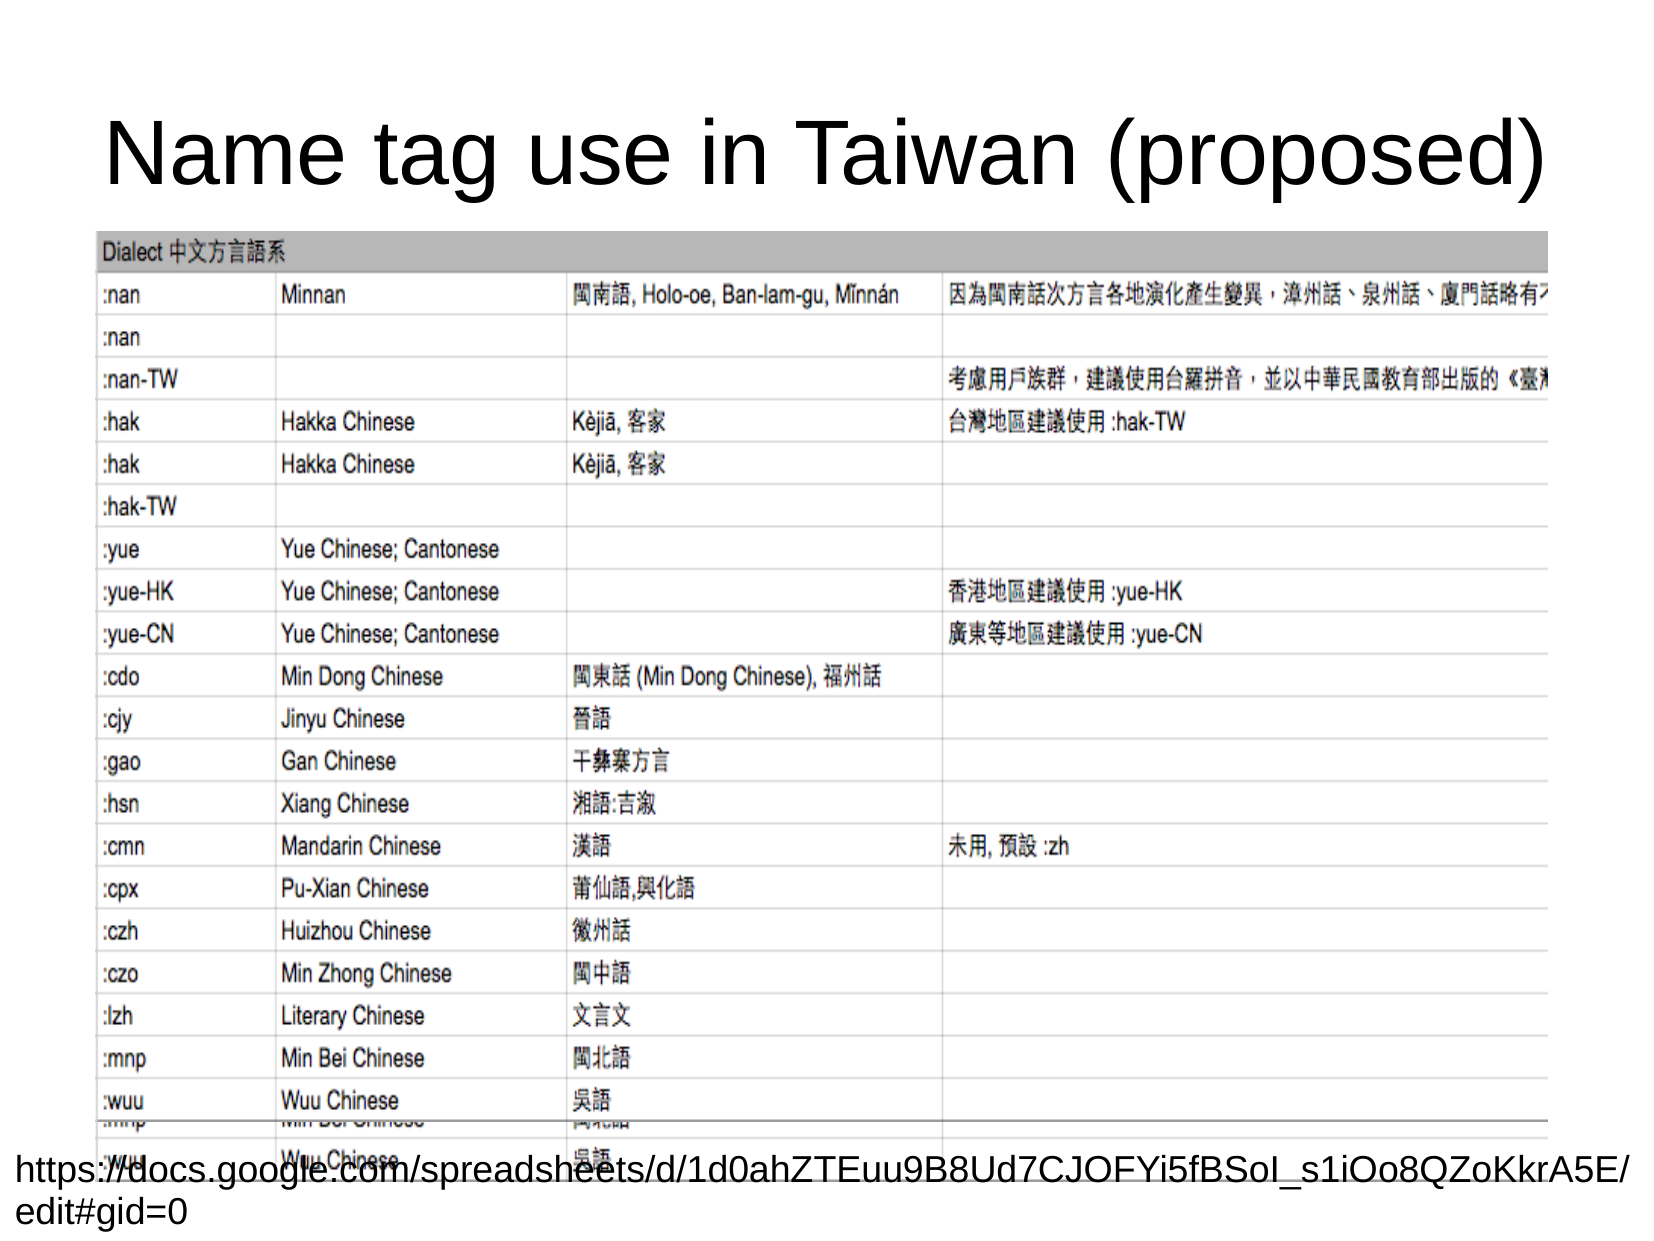

# Name tag use in Taiwan (proposed)
https://docs.google.com/spreadsheets/d/1d0ahZTEuu9B8Ud7CJOFYi5fBSoI_s1iOo8QZoKkrA5E/edit#gid=0